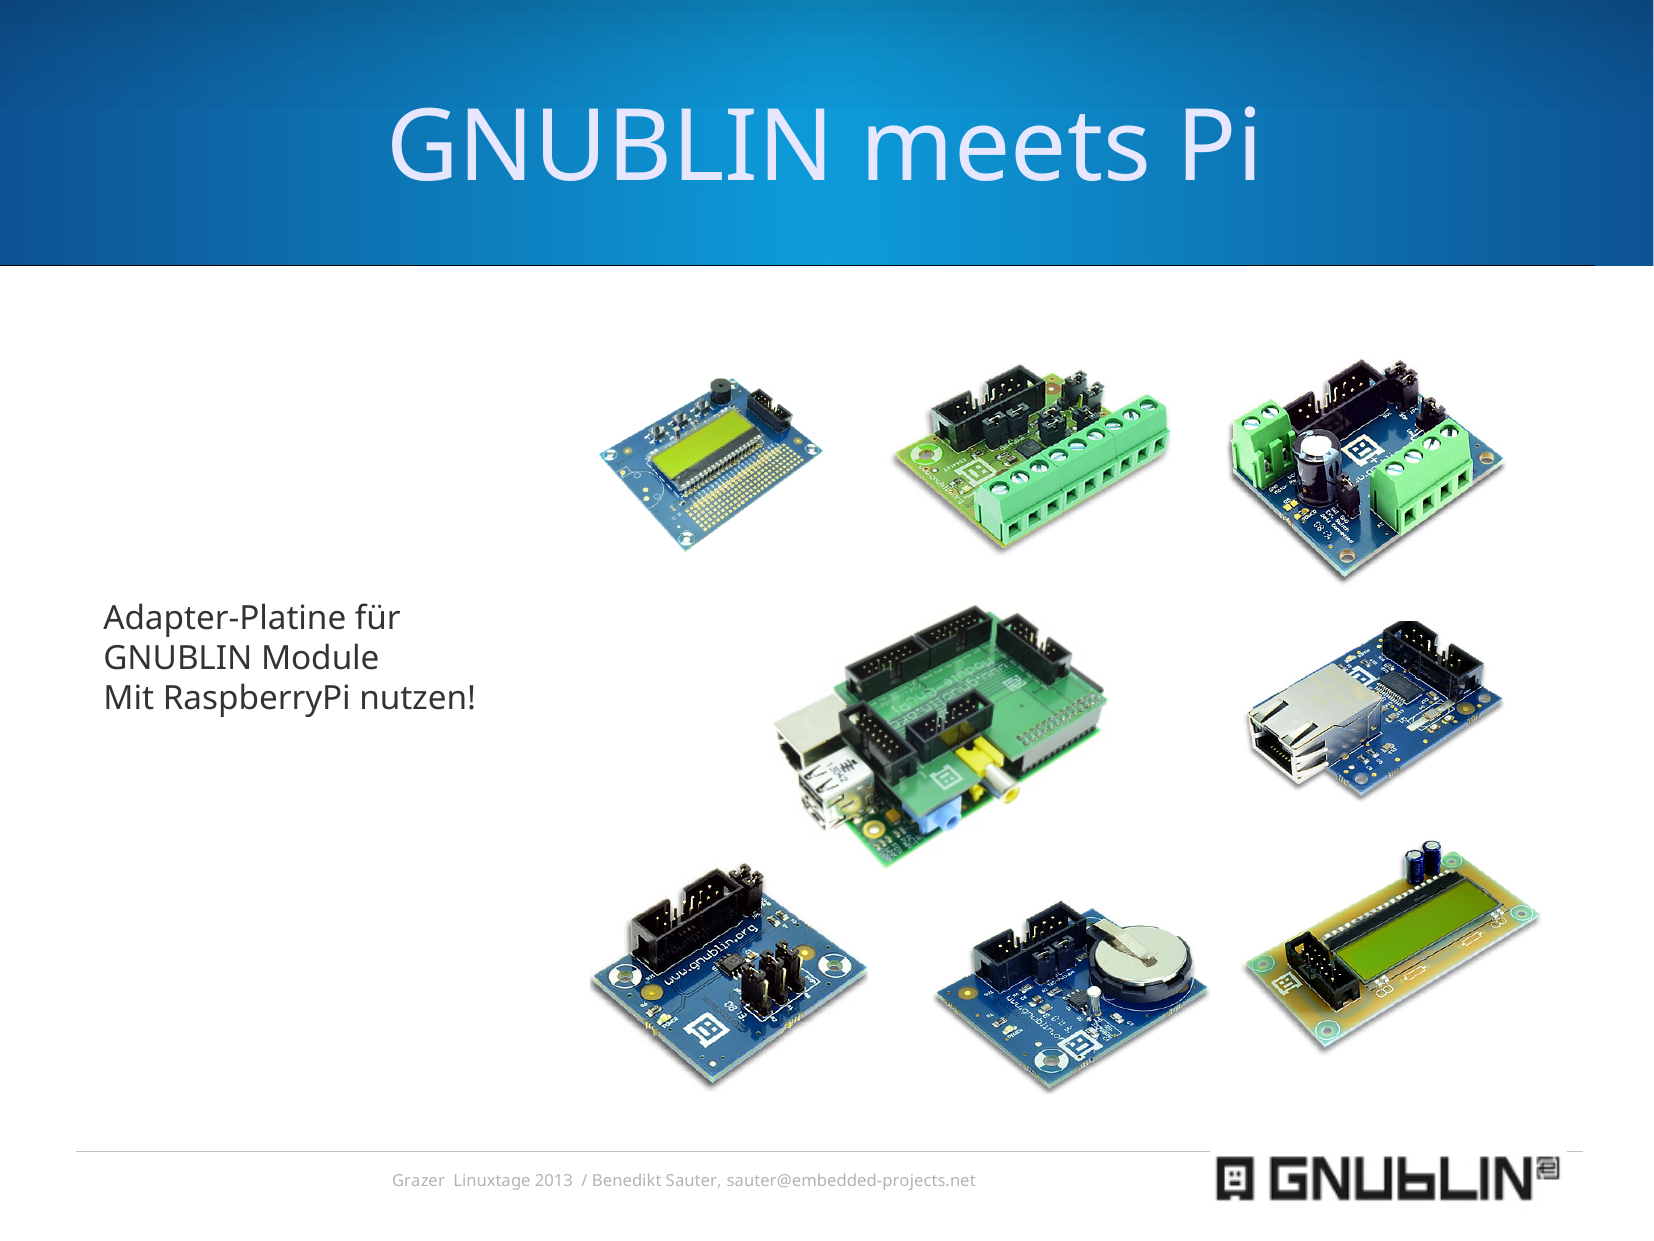

# GNUBLIN meets Pi
Adapter-Platine für
GNUBLIN Module
Mit RaspberryPi nutzen!